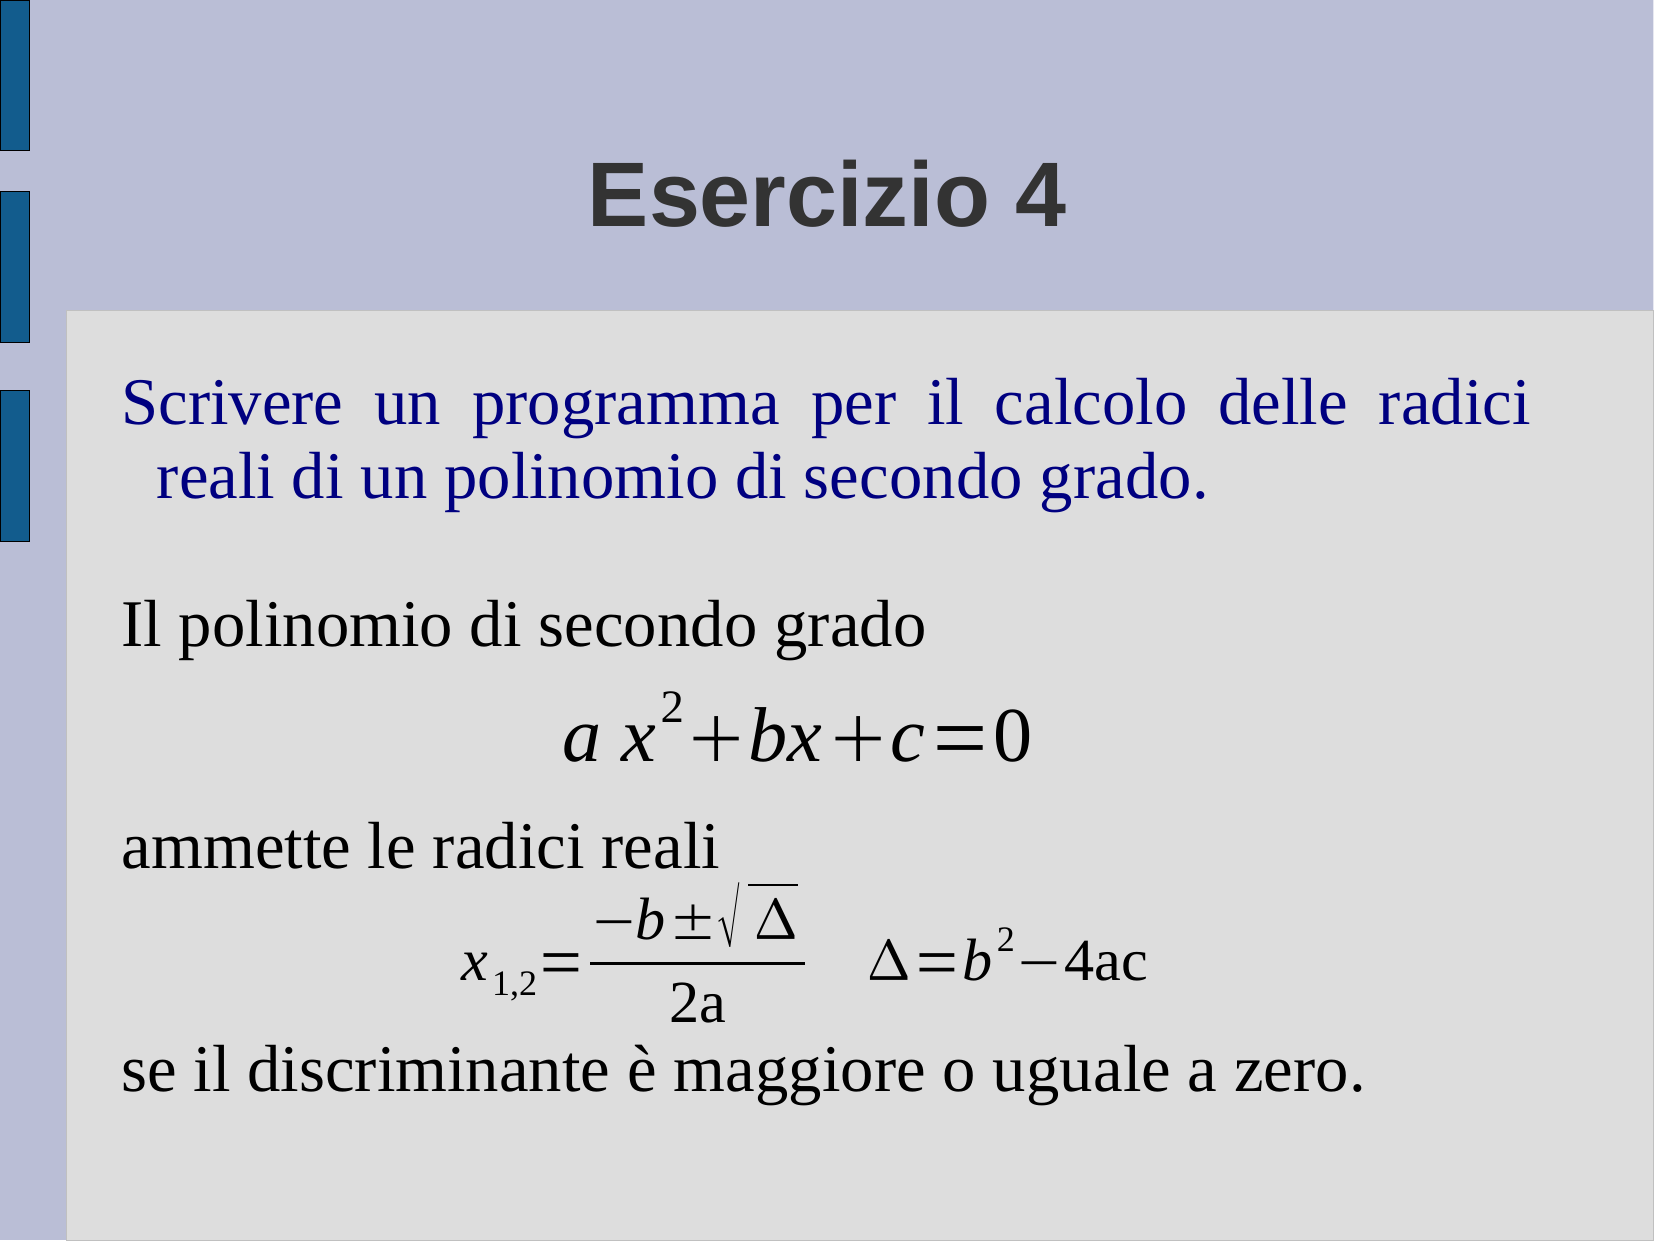

# Esercizio 4
Scrivere un programma per il calcolo delle radici reali di un polinomio di secondo grado.
Il polinomio di secondo grado
ammette le radici reali
se il discriminante è maggiore o uguale a zero.